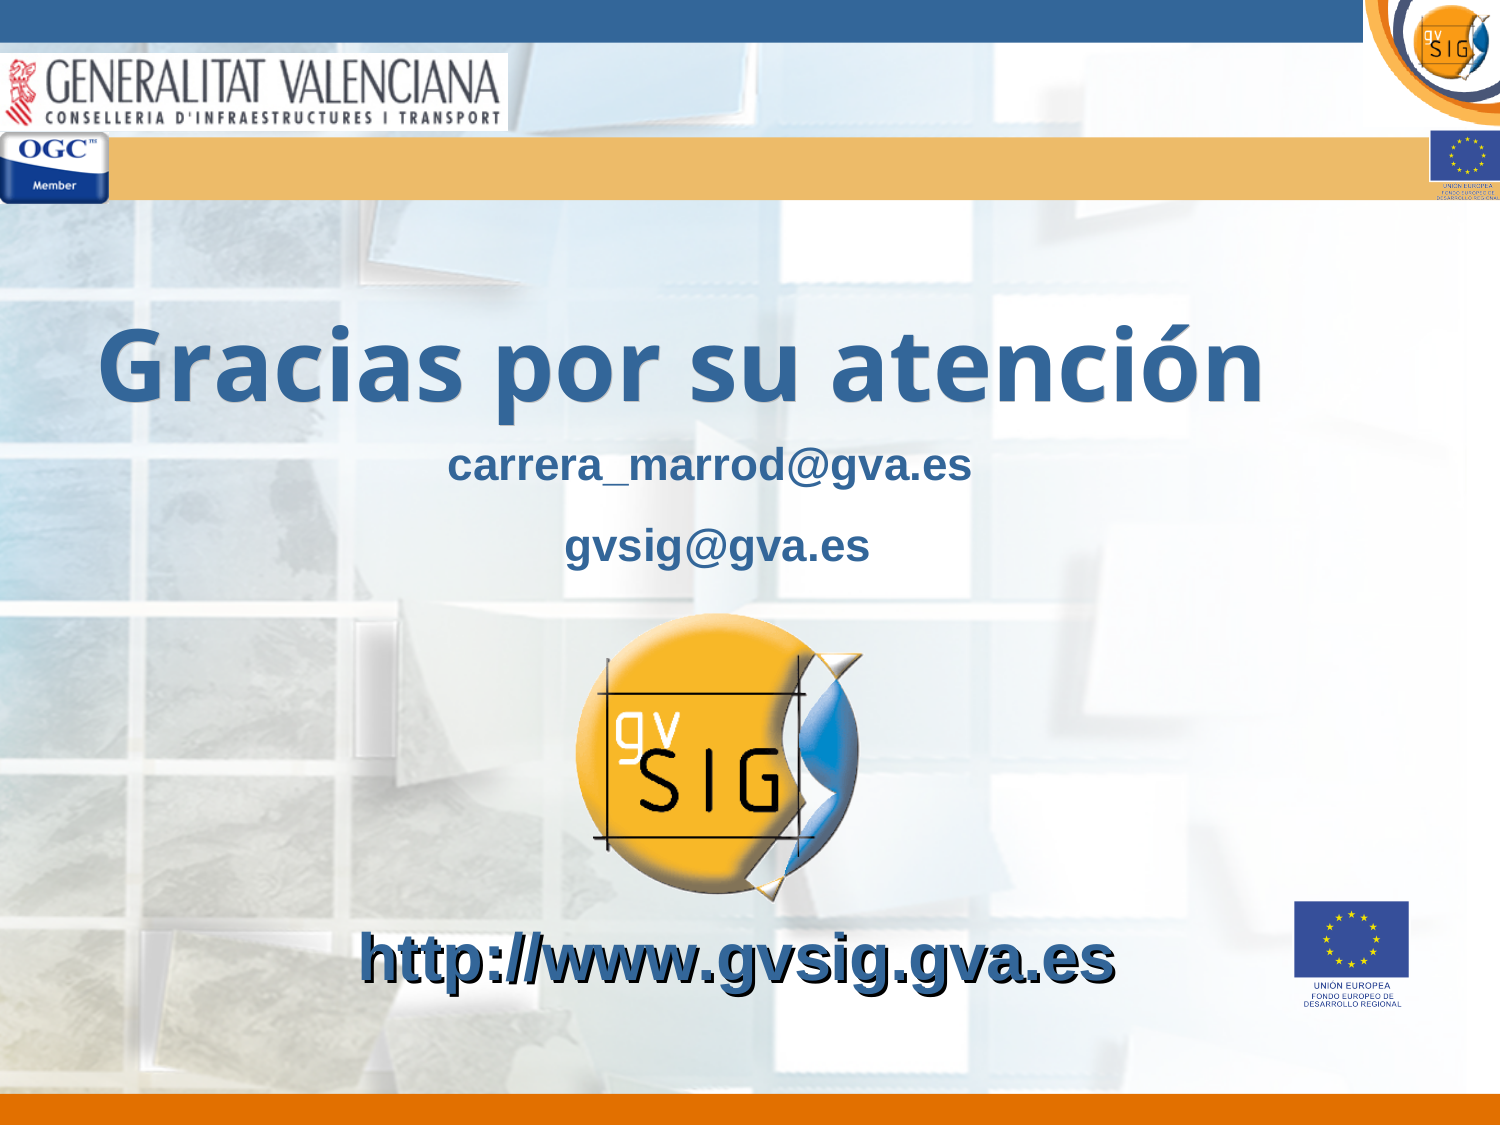

Gracias por su atención
 carrera_marrod@gva.es
 gvsig@gva.es
http://www.gvsig.gva.es